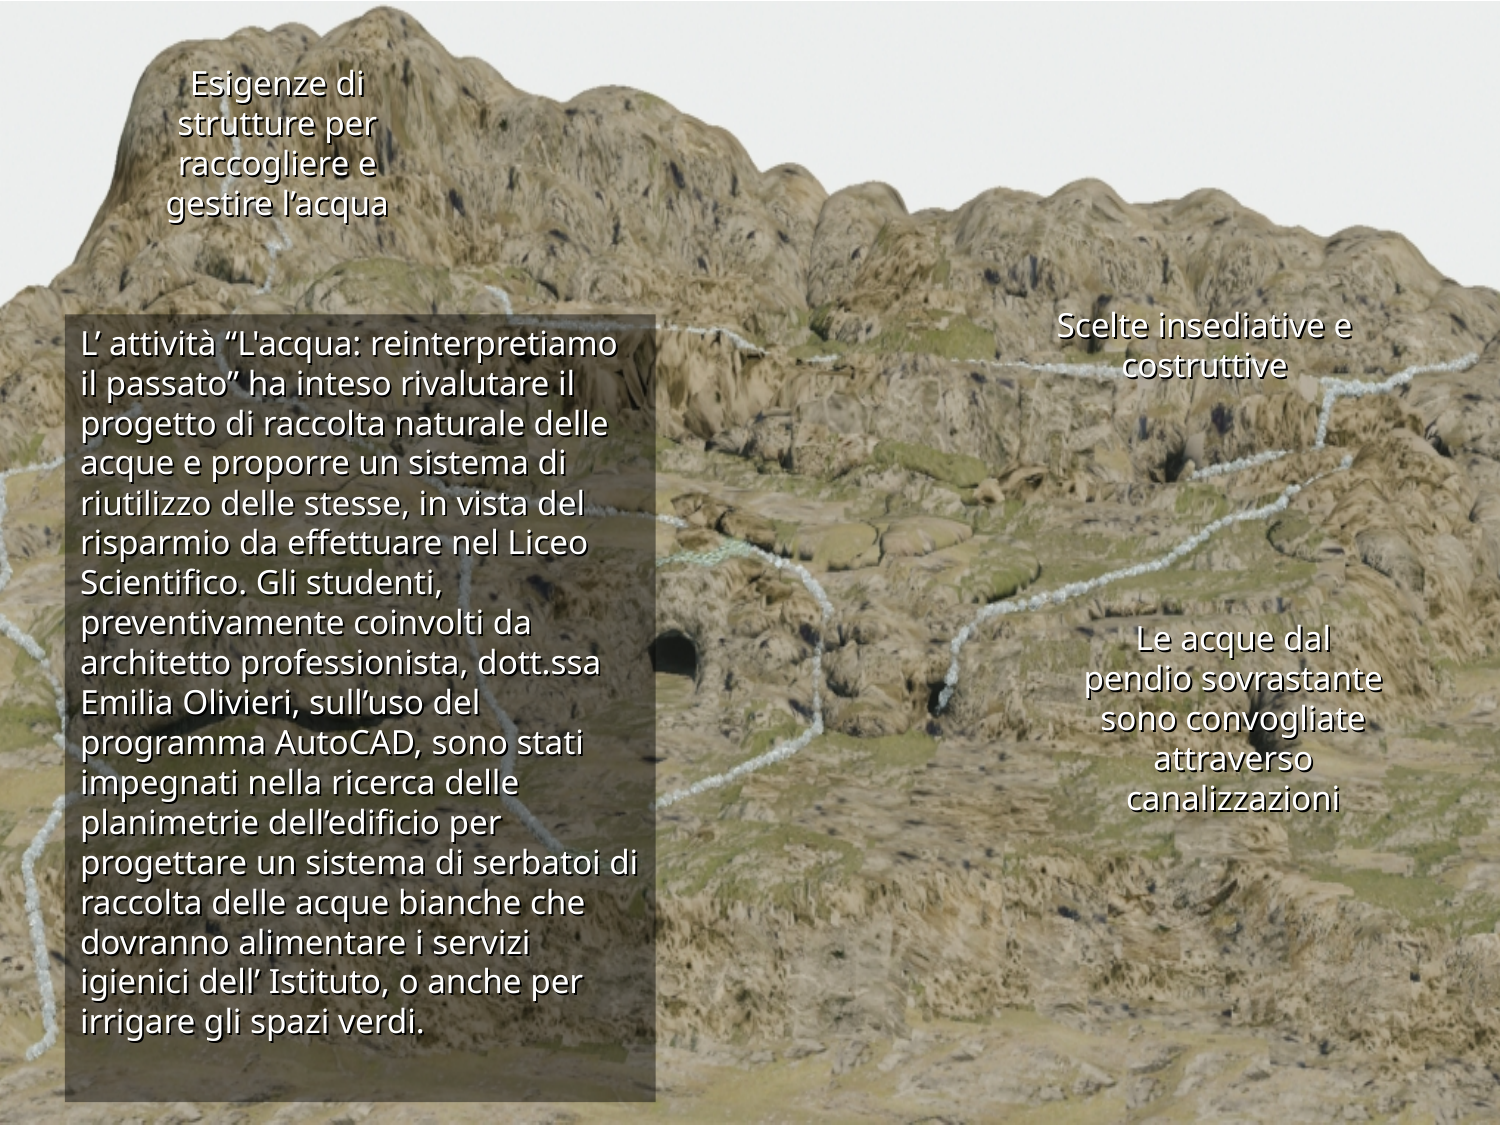

Esigenze di strutture per raccogliere e gestire l’acqua
Scelte insediative e costruttive
L’ attività “L'acqua: reinterpretiamo il passato” ha inteso rivalutare il progetto di raccolta naturale delle acque e proporre un sistema di riutilizzo delle stesse, in vista del risparmio da effettuare nel Liceo Scientifico. Gli studenti, preventivamente coinvolti da architetto professionista, dott.ssa Emilia Olivieri, sull’uso del programma AutoCAD, sono stati impegnati nella ricerca delle planimetrie dell’edificio per progettare un sistema di serbatoi di raccolta delle acque bianche che dovranno alimentare i servizi igienici dell’ Istituto, o anche per irrigare gli spazi verdi.
Le acque dal pendio sovrastante sono convogliate attraverso canalizzazioni